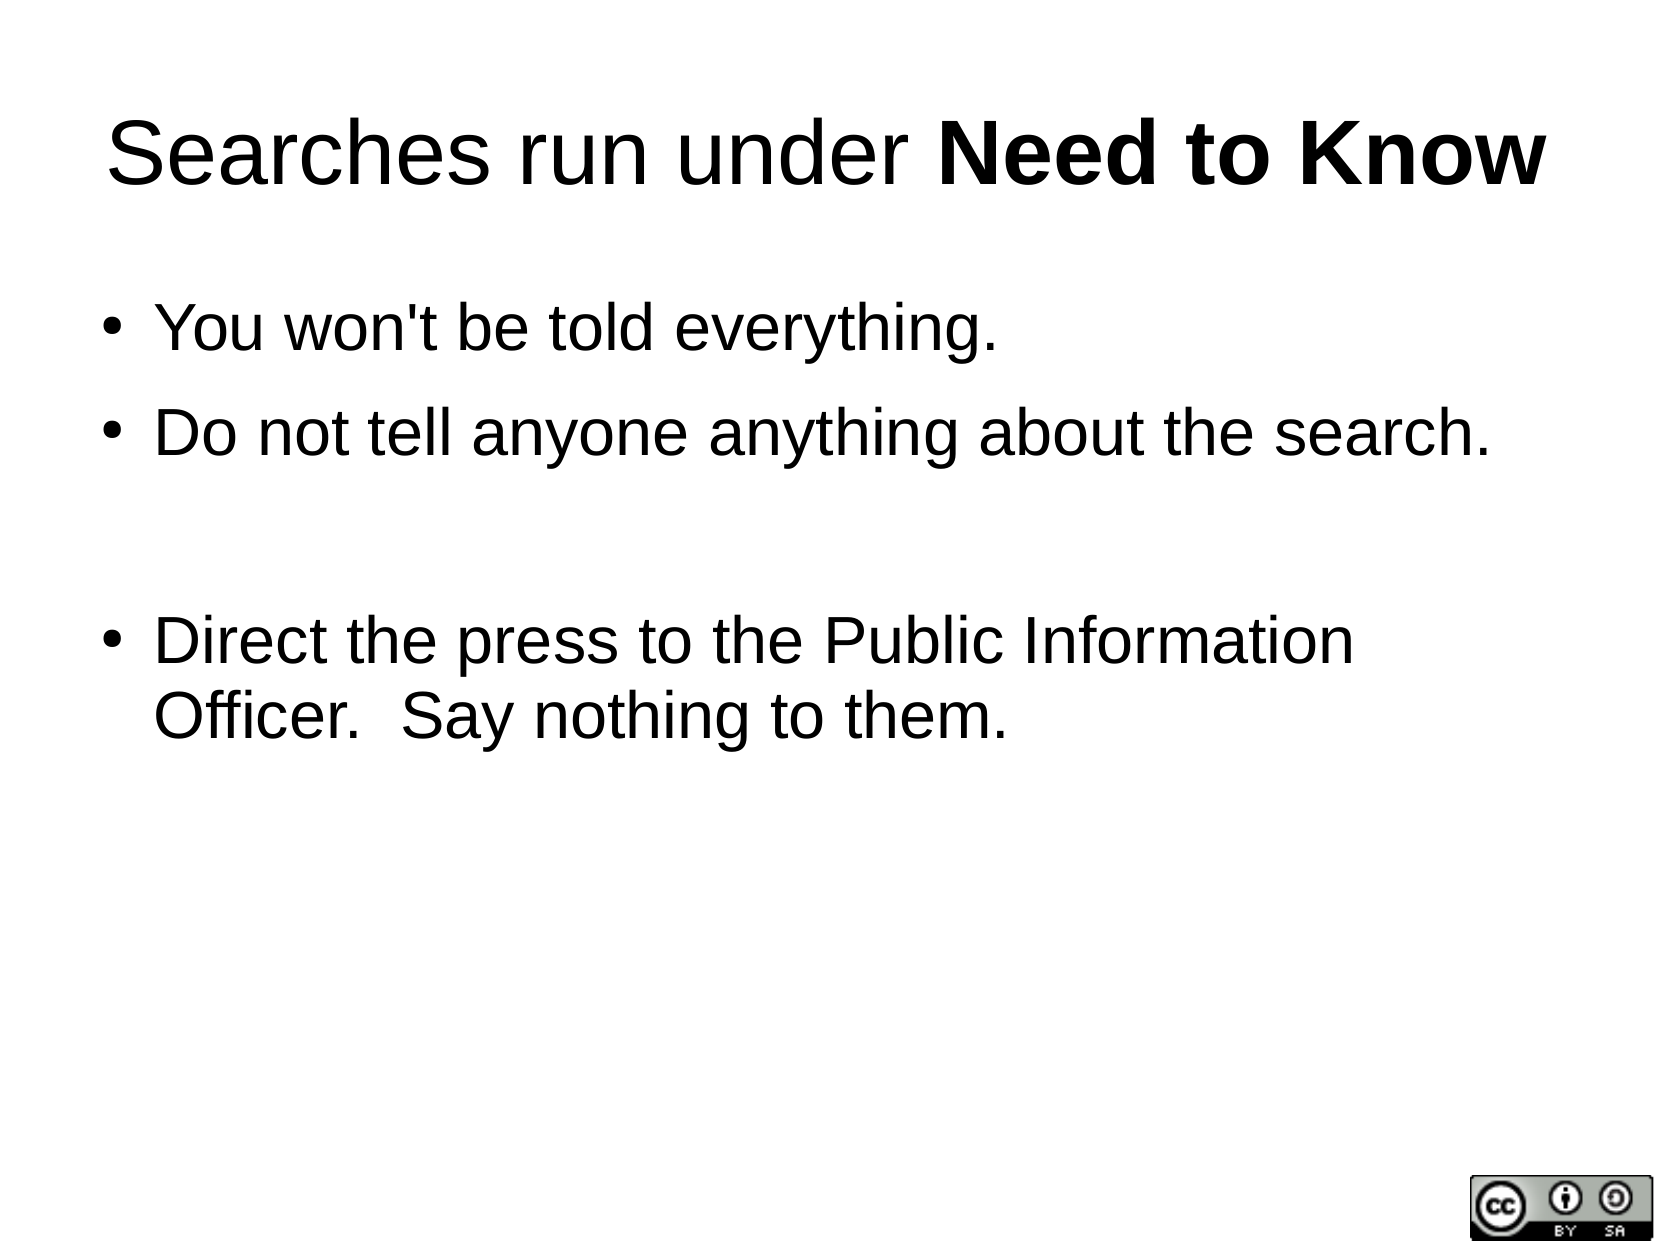

# Searches run under Need to Know
You won't be told everything.
Do not tell anyone anything about the search.
Direct the press to the Public Information Officer. Say nothing to them.